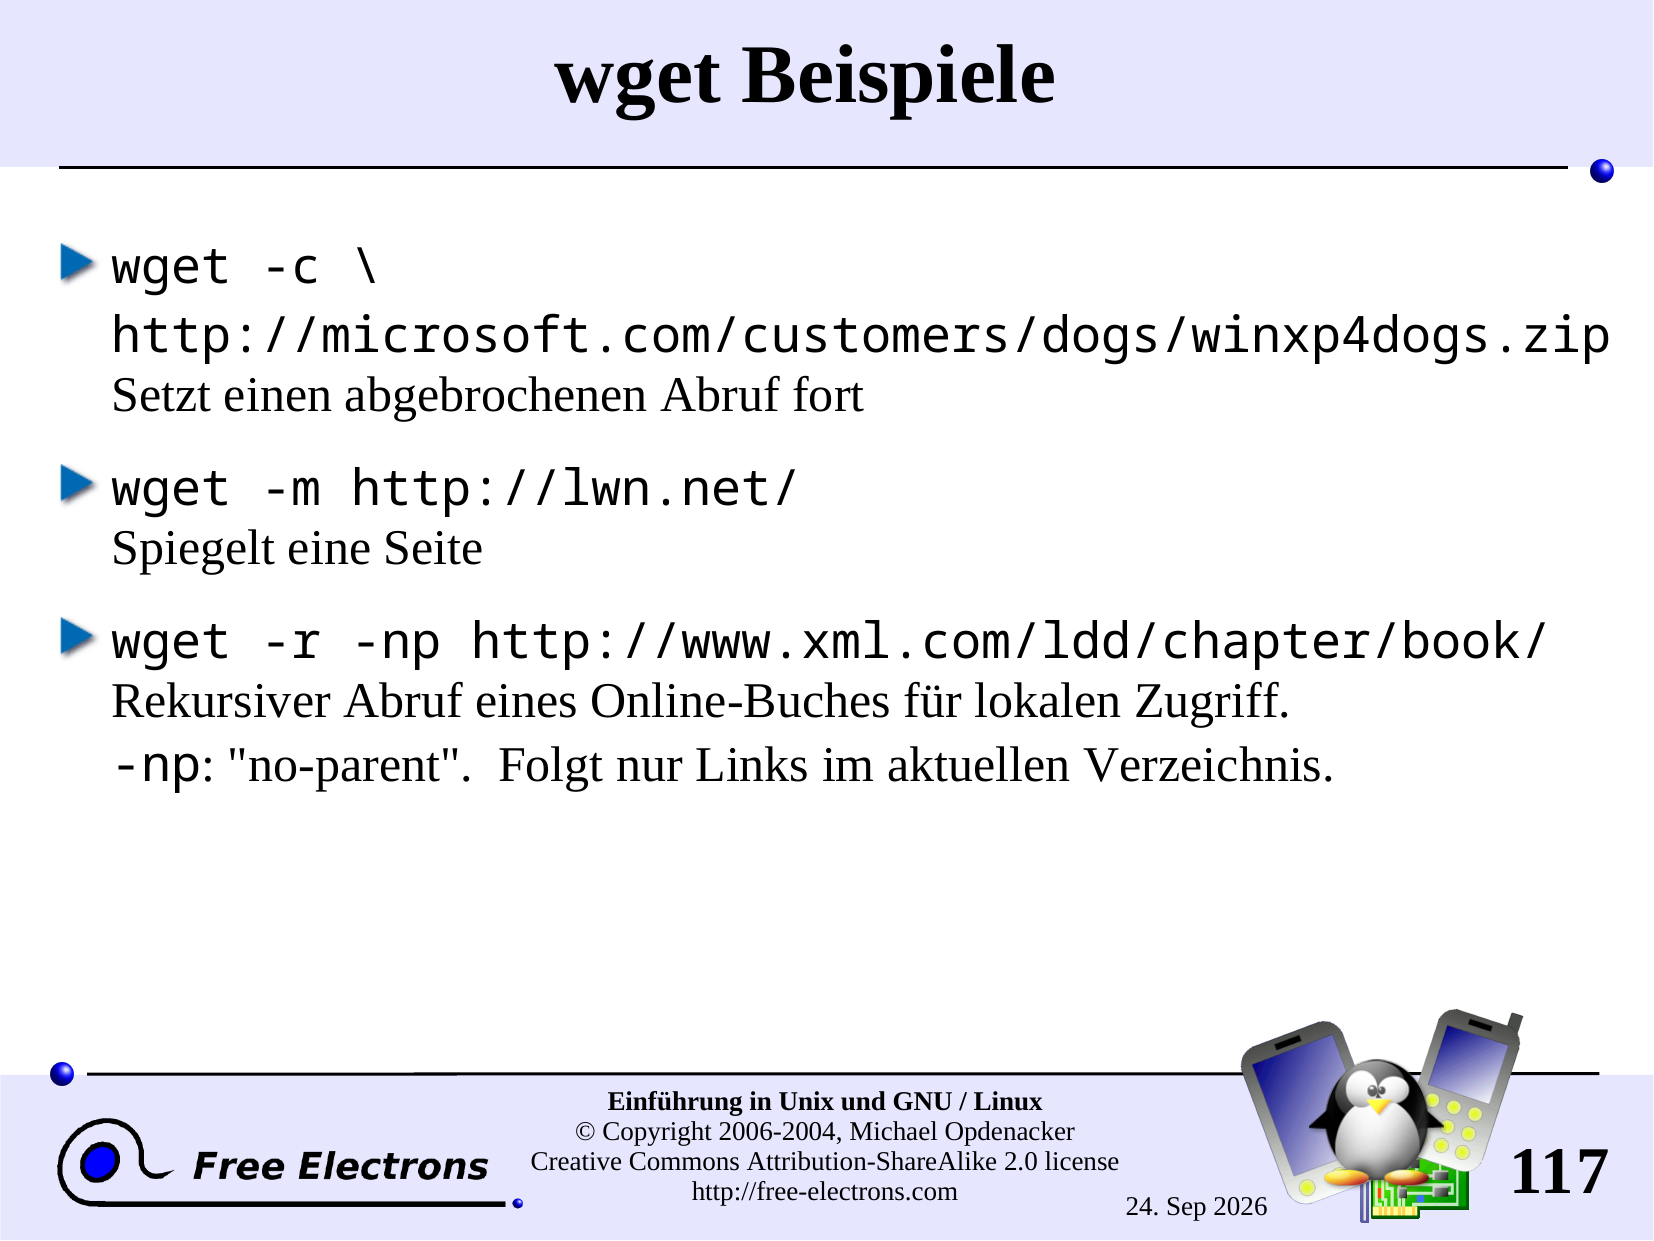

# wget Beispiele
wget -c \ http://microsoft.com/customers/dogs/winxp4dogs.zip
Setzt einen abgebrochenen Abruf fort
wget -m http://lwn.net/
Spiegelt eine Seite
wget -r -np http://www.xml.com/ldd/chapter/book/
Rekursiver Abruf eines Online-Buches für lokalen Zugriff.
-np: "no-parent". Folgt nur Links im aktuellen Verzeichnis.